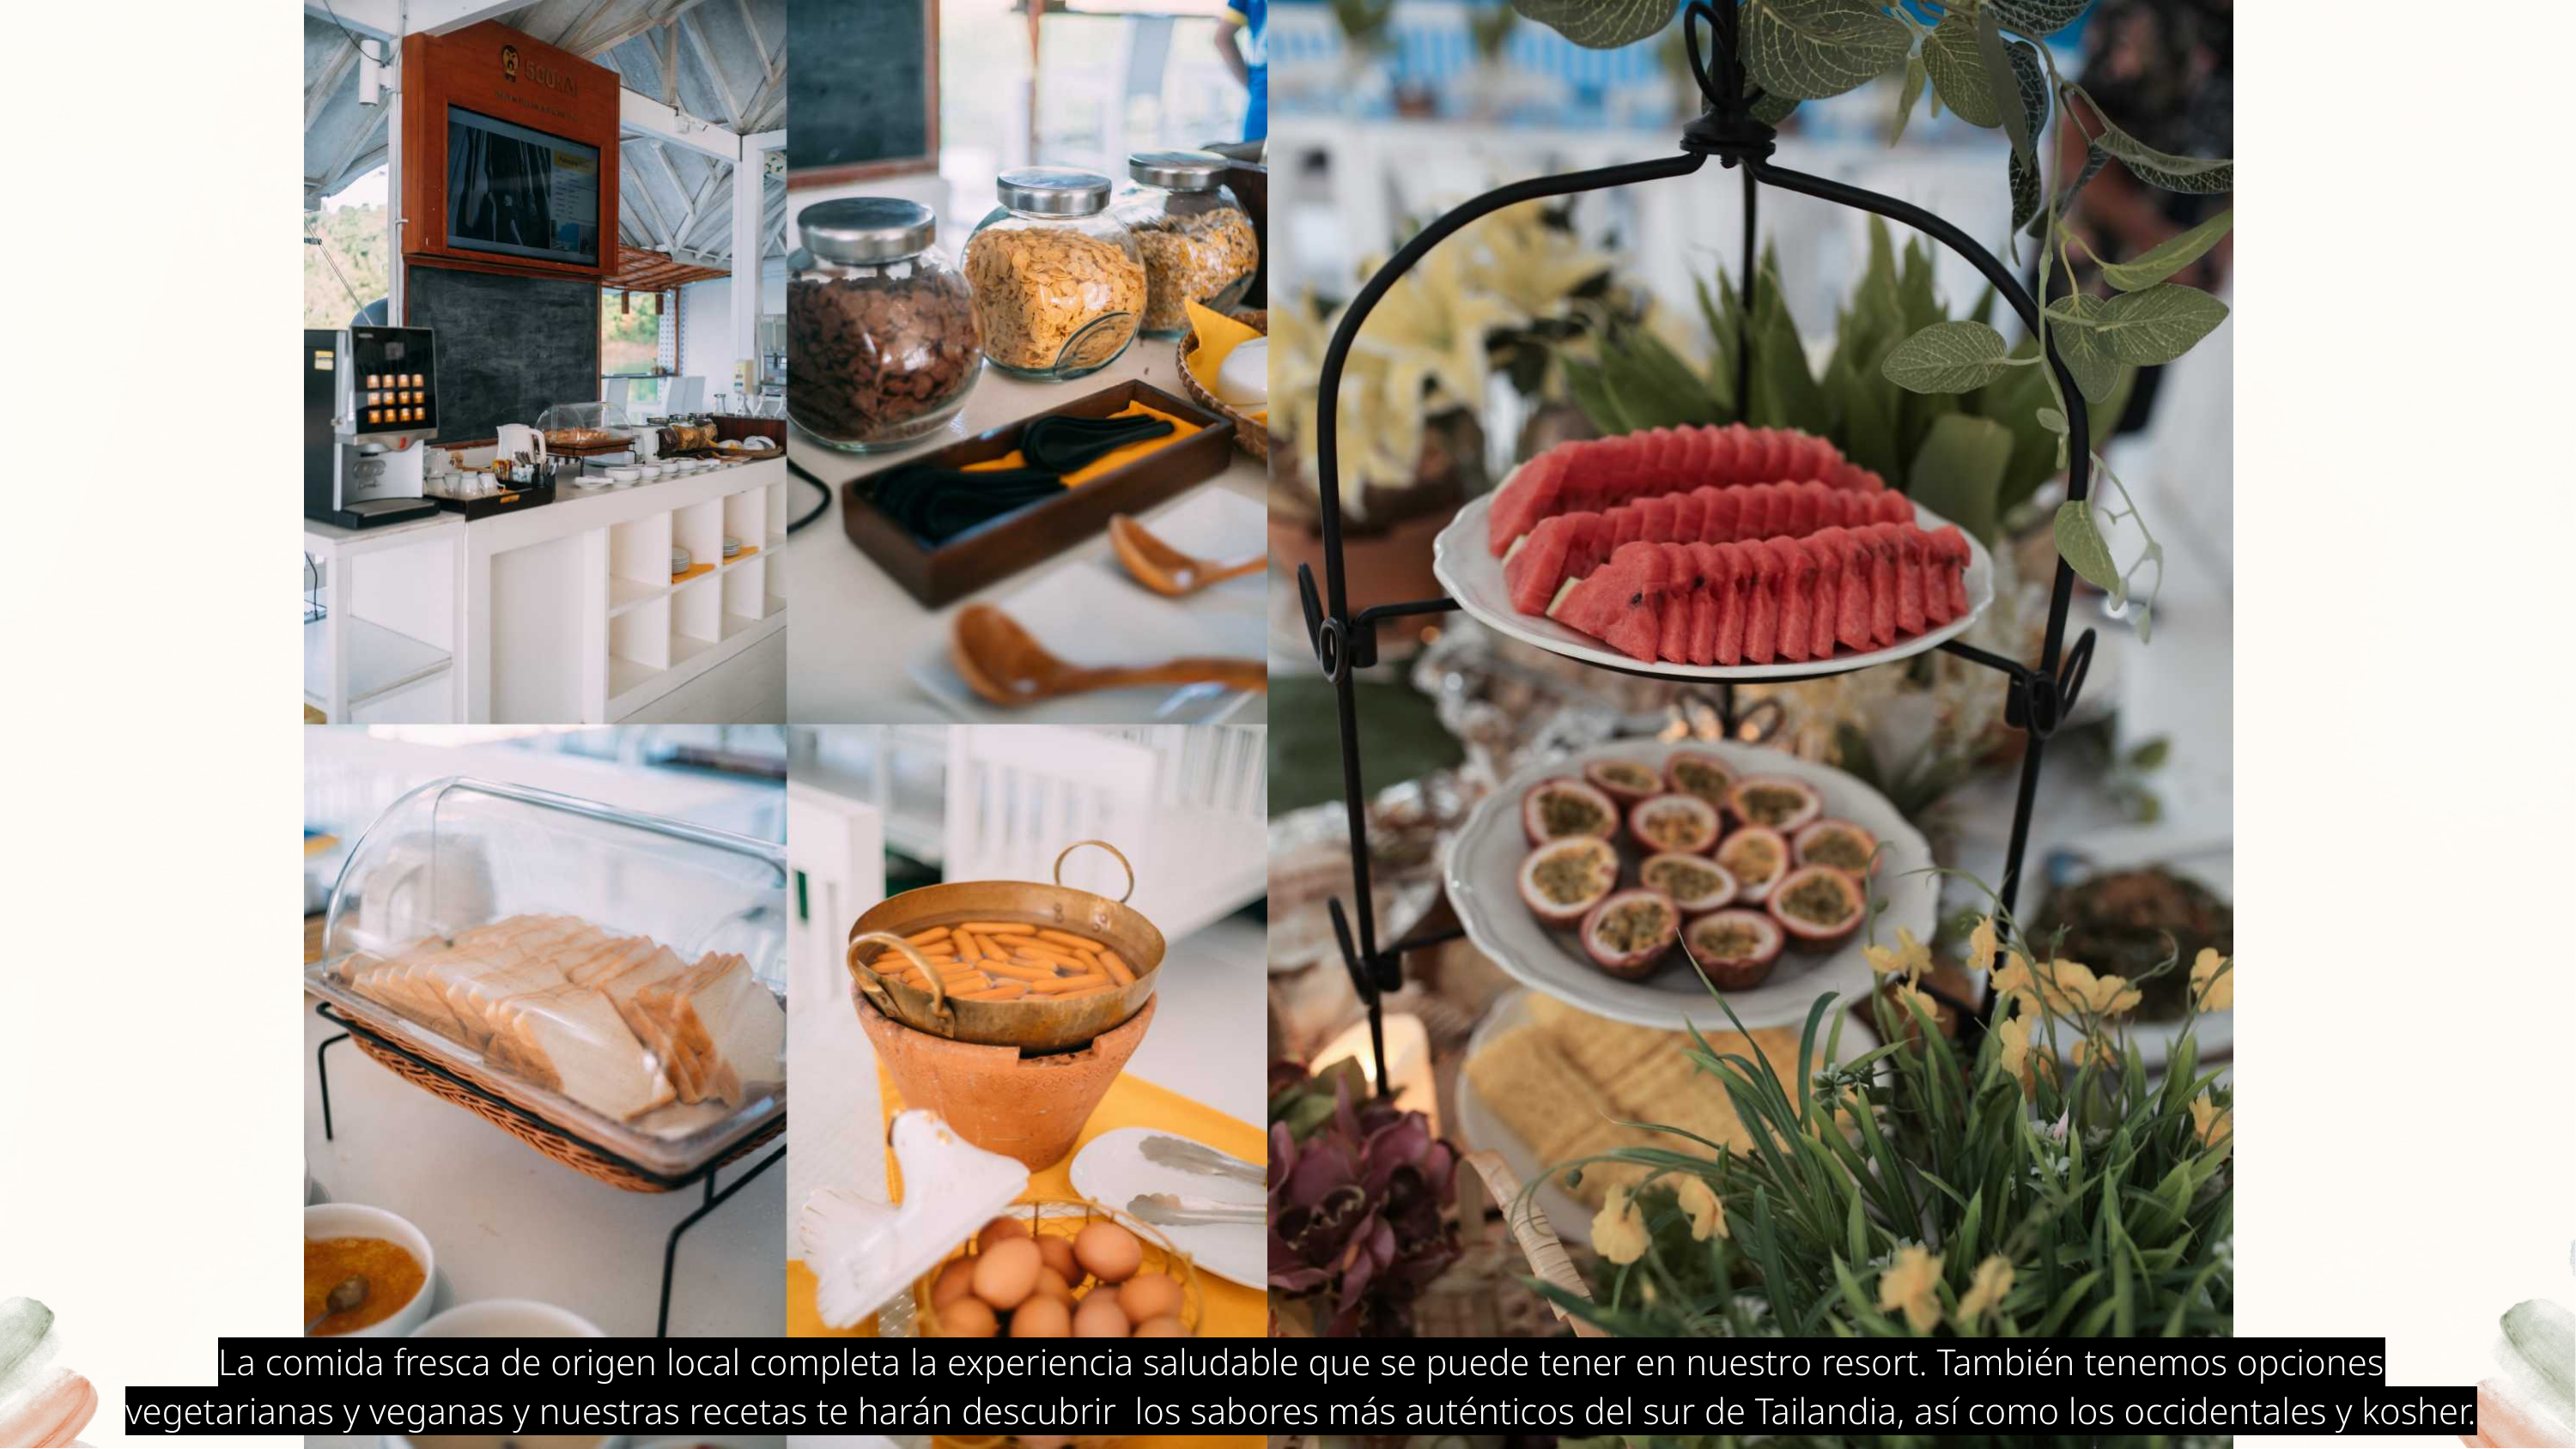

La comida fresca de origen local completa la experiencia saludable que se puede tener en nuestro resort. También tenemos opciones vegetarianas y veganas y nuestras recetas te harán descubrir los sabores más auténticos del sur de Tailandia, así como los occidentales y kosher.